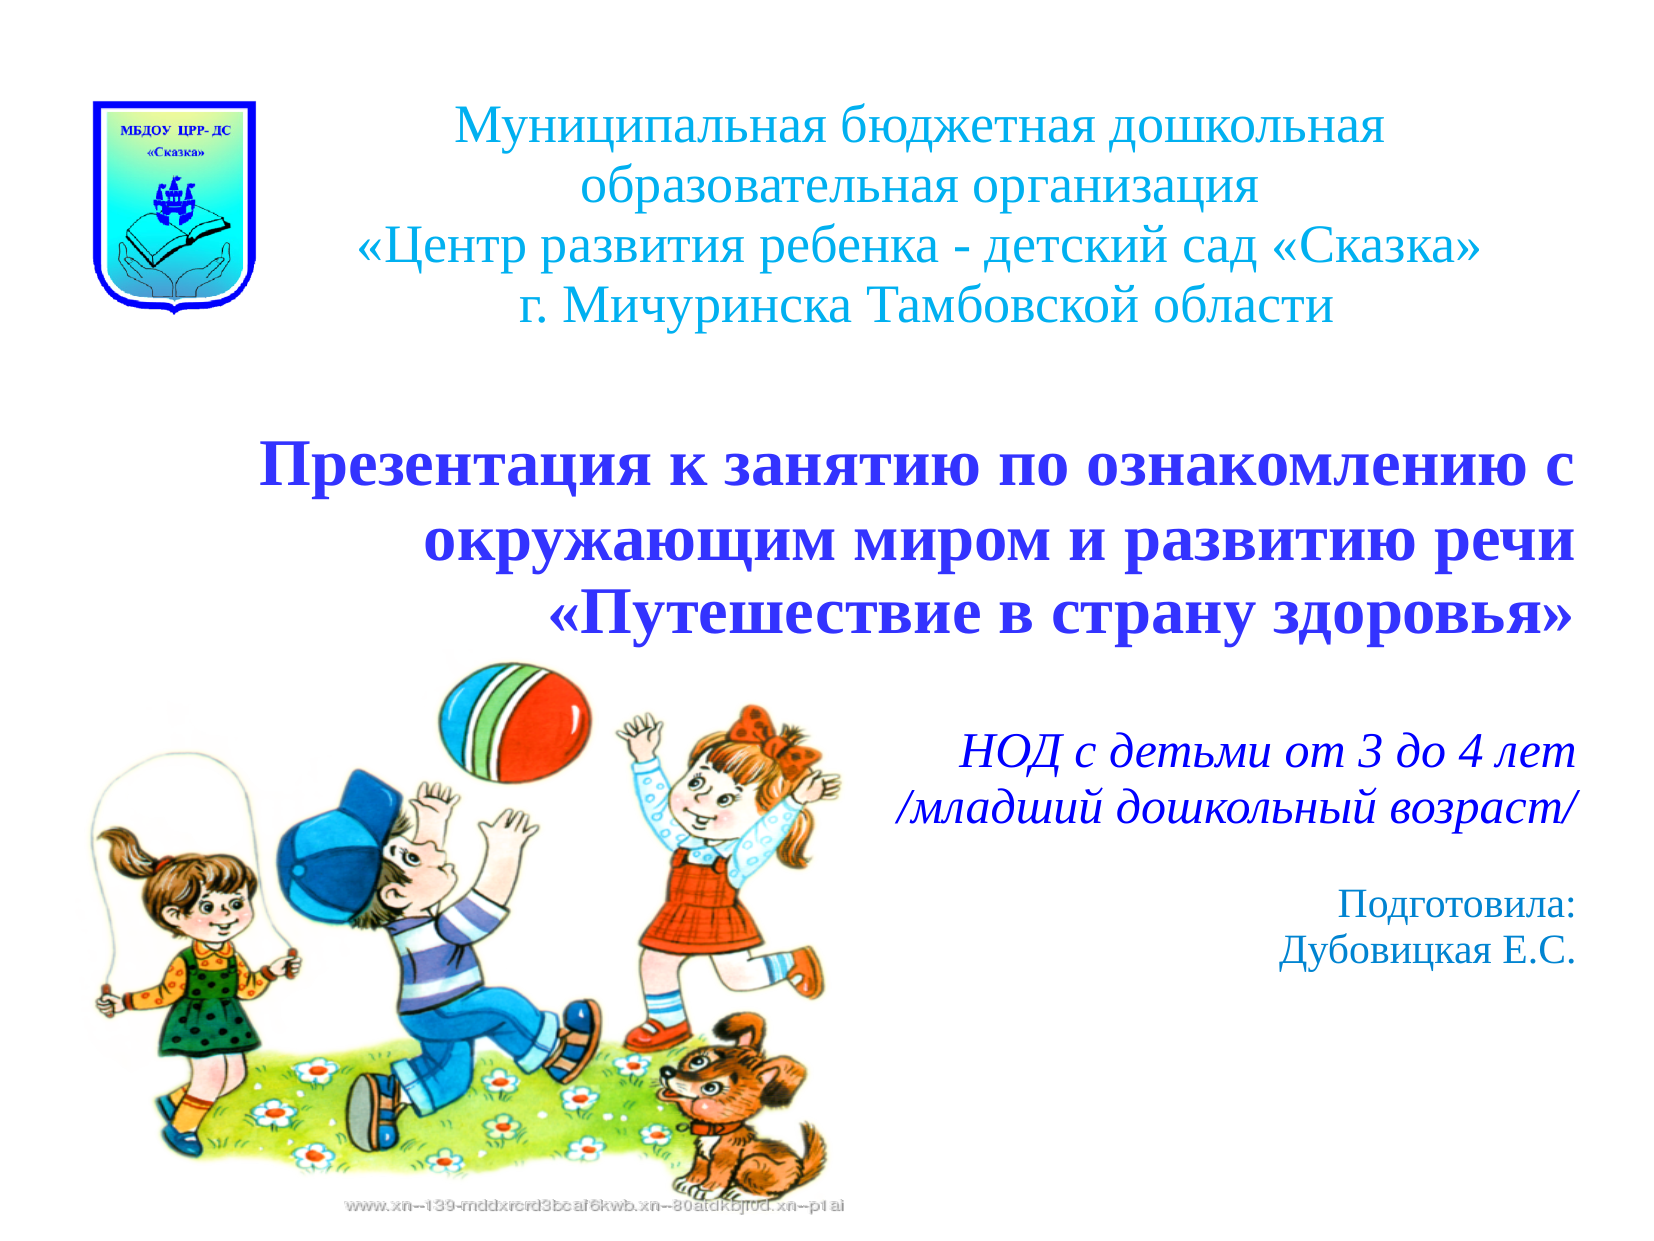

# Муниципальная бюджетная дошкольная образовательная организация «Центр развития ребенка - детский сад «Сказка» г. Мичуринска Тамбовской области
Презентация к занятию по ознакомлению с окружающим миром и развитию речи
«Путешествие в страну здоровья»
НОД с детьми от 3 до 4 лет
/младший дошкольный возраст/
Подготовила:
Дубовицкая Е.С.